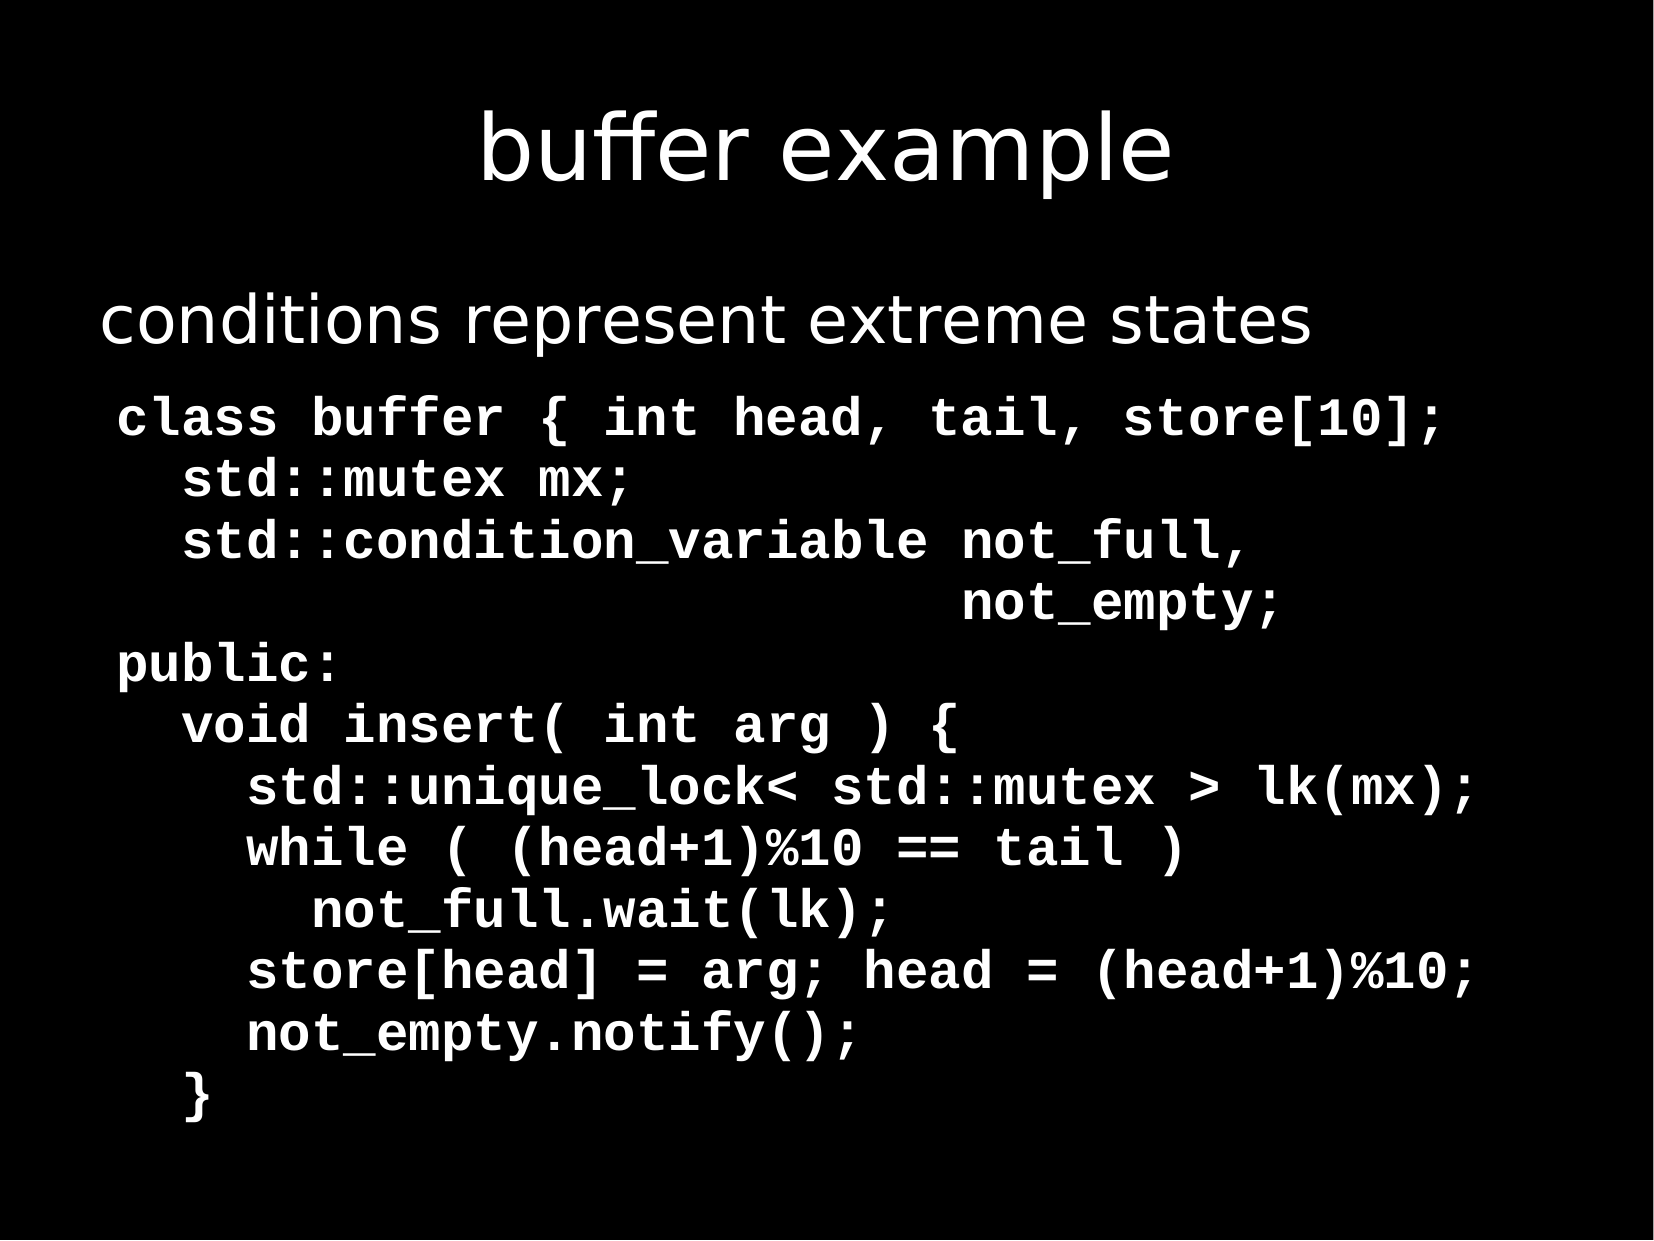

# buffer example
conditions represent extreme states
class buffer { int head, tail, store[10];
 std::mutex mx;
 std::condition_variable not_full,
 not_empty;
public:
 void insert( int arg ) {
 std::unique_lock< std::mutex > lk(mx);
 while ( (head+1)%10 == tail )
 not_full.wait(lk);
 store[head] = arg; head = (head+1)%10;
 not_empty.notify();
 }